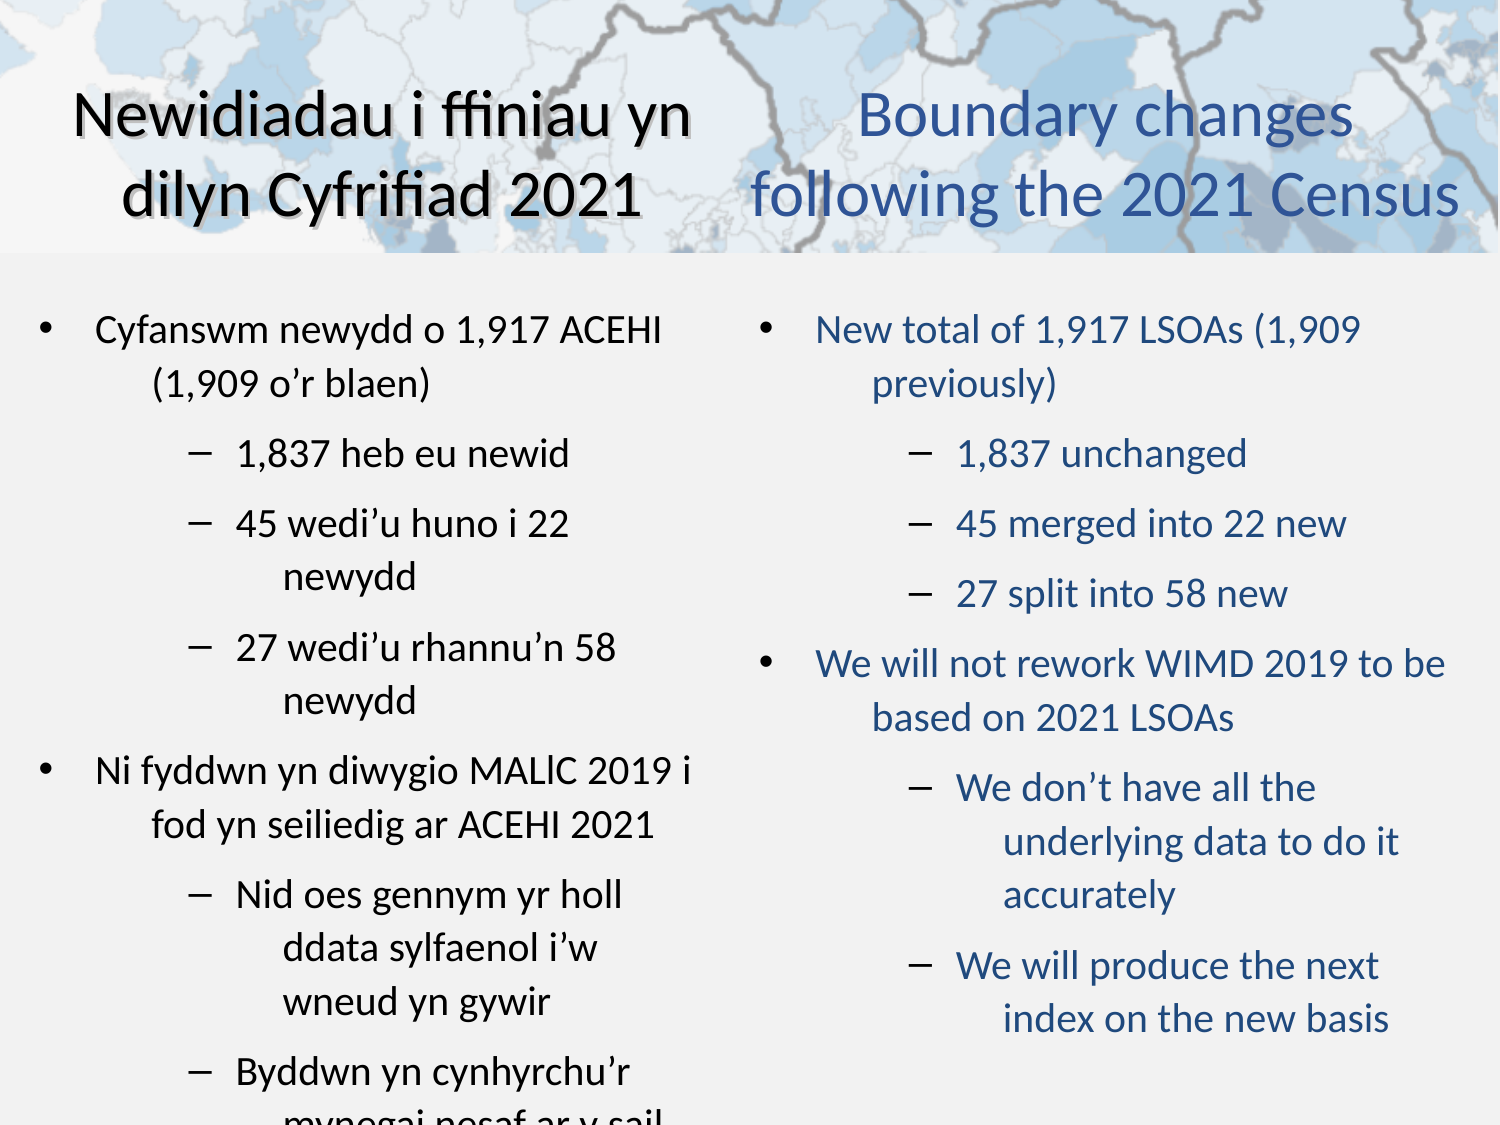

Newidiadau i ffiniau yn dilyn Cyfrifiad 2021
Boundary changes following the 2021 Census
Cyfanswm newydd o 1,917 ACEHI (1,909 o’r blaen)
1,837 heb eu newid
45 wedi’u huno i 22 newydd
27 wedi’u rhannu’n 58 newydd
Ni fyddwn yn diwygio MALlC 2019 i fod yn seiliedig ar ACEHI 2021
Nid oes gennym yr holl ddata sylfaenol i’w wneud yn gywir
Byddwn yn cynhyrchu’r mynegai nesaf ar y sail newydd
# New total of 1,917 LSOAs (1,909 previously)
1,837 unchanged
45 merged into 22 new
27 split into 58 new
We will not rework WIMD 2019 to be based on 2021 LSOAs
We don’t have all the underlying data to do it accurately
We will produce the next index on the new basis